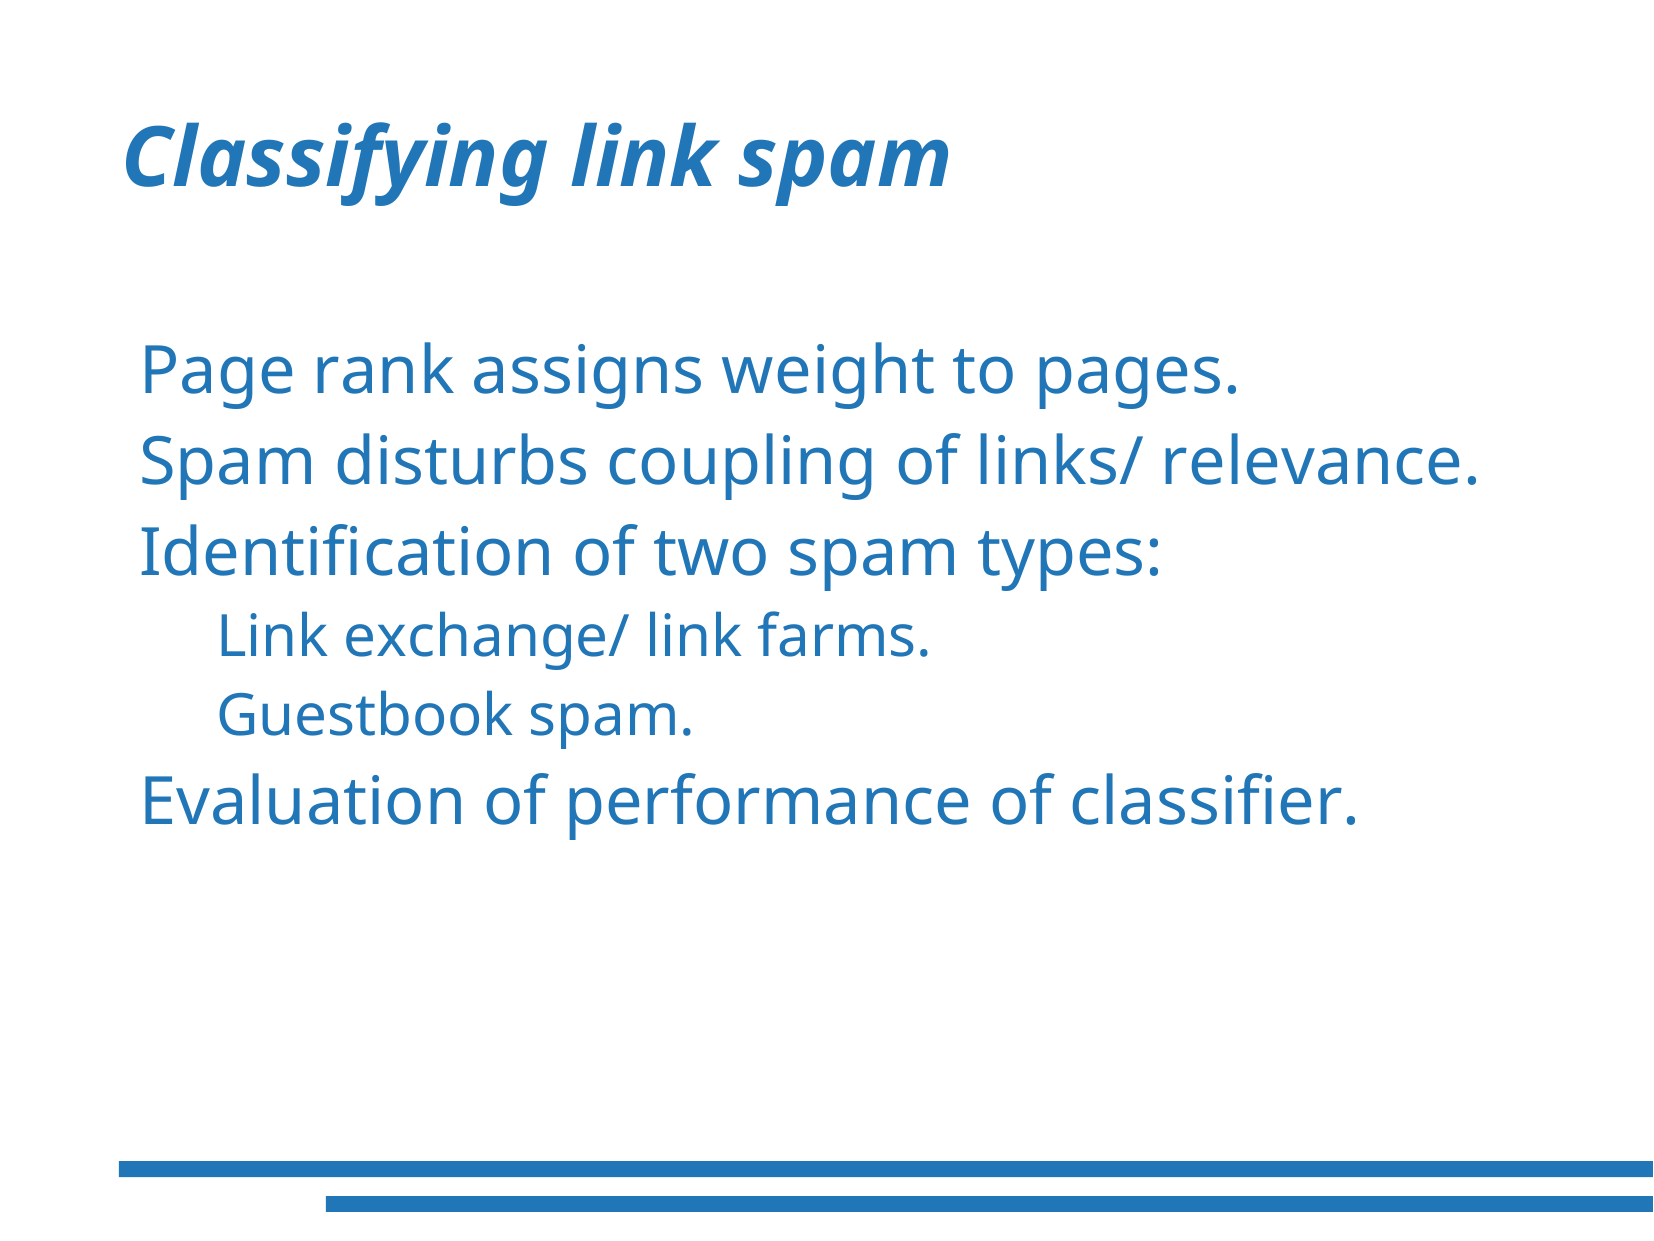

# Classifying link spam
Page rank assigns weight to pages.
Spam disturbs coupling of links/ relevance.
Identification of two spam types:
Link exchange/ link farms.
Guestbook spam.
Evaluation of performance of classifier.